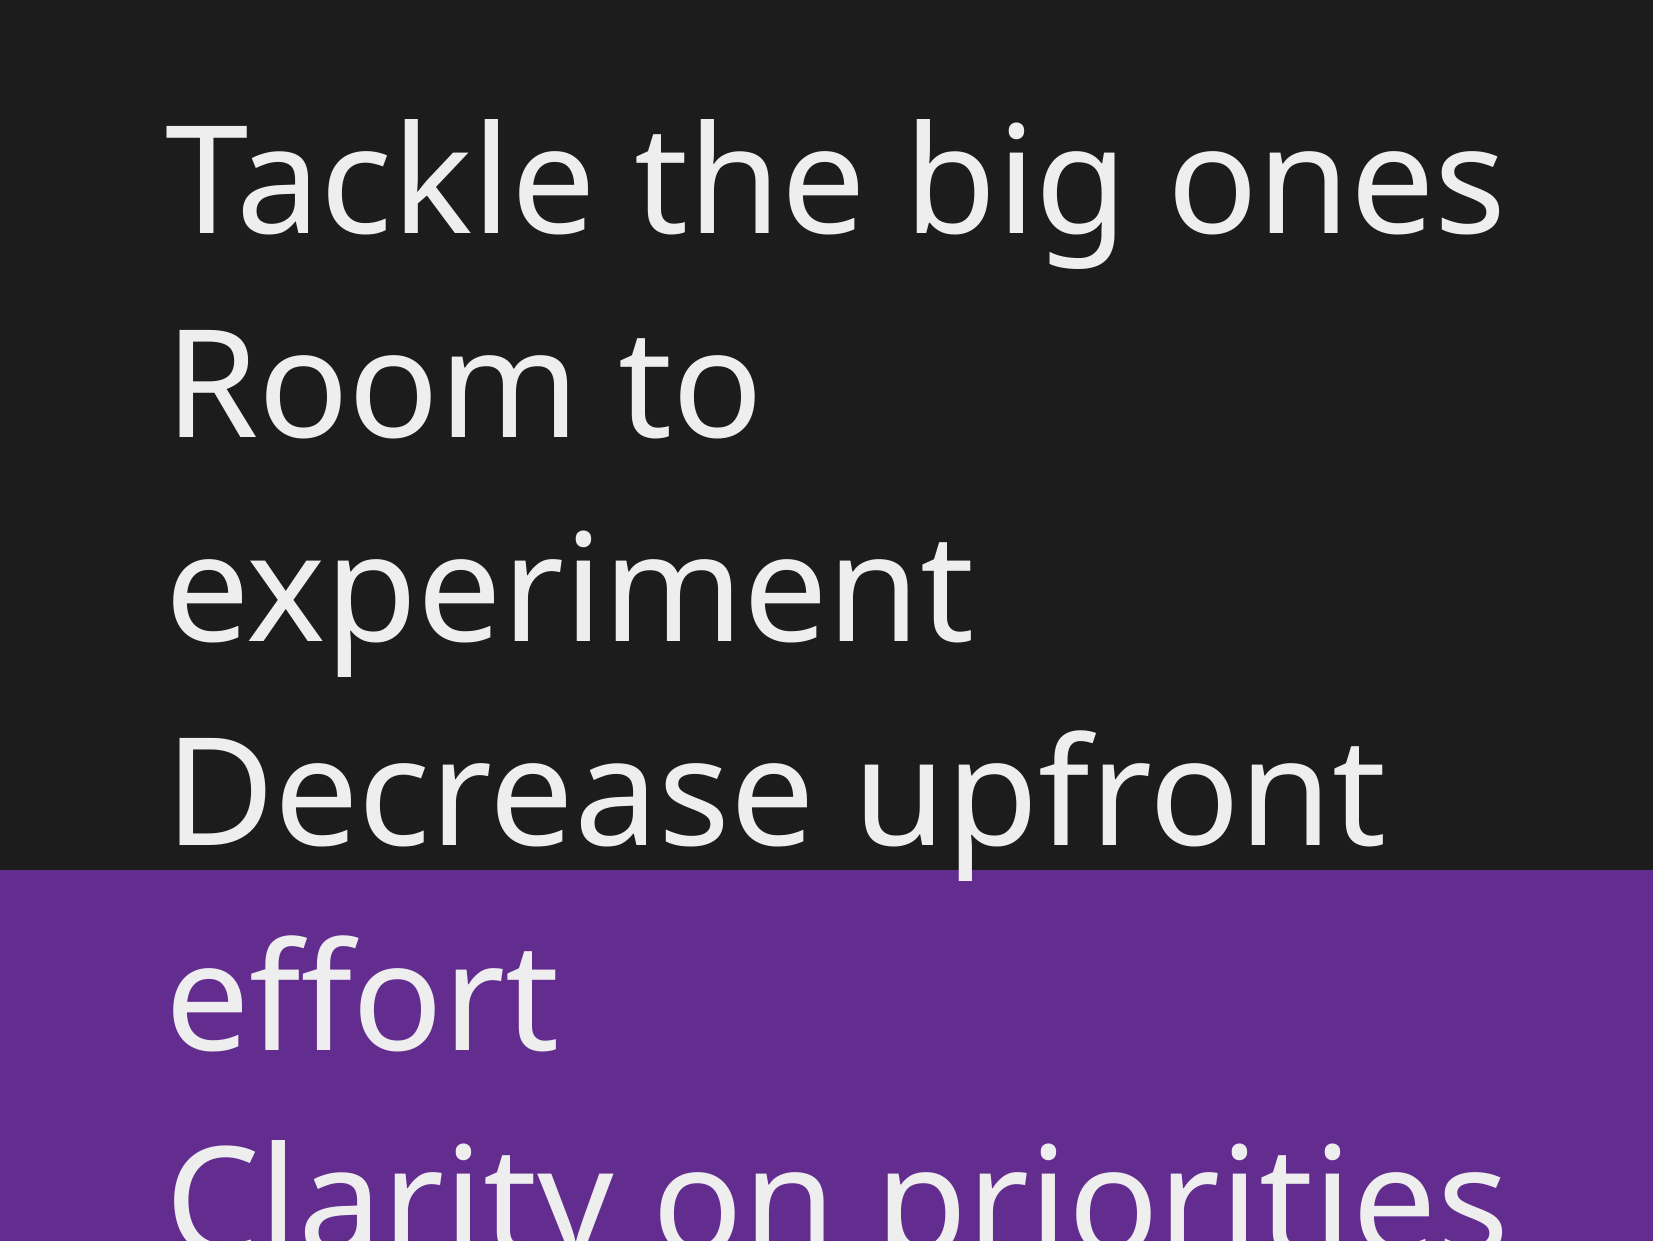

# Tackle the big ones Room to experiment Decrease upfront effort Clarity on priorities